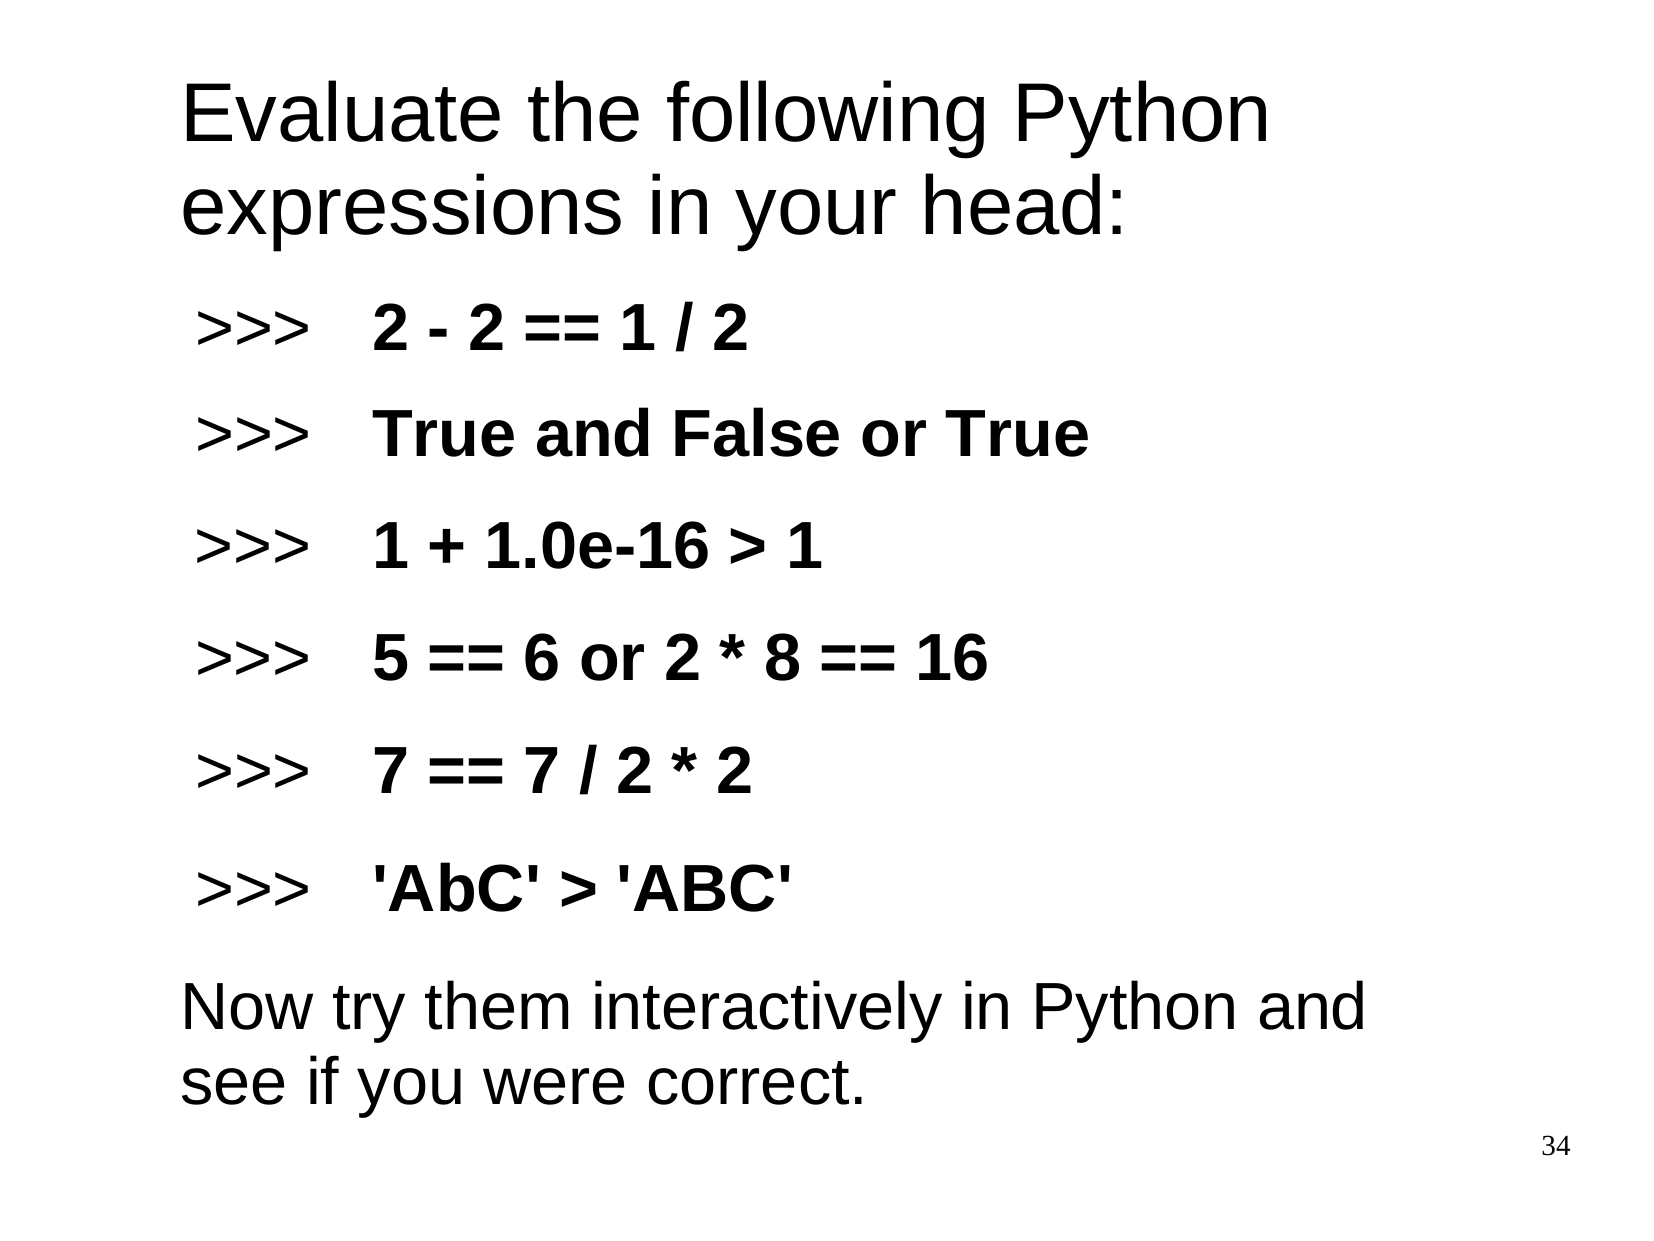

Evaluate the following Python
expressions in your head:
>>>
2 - 2 == 1 / 2
>>>
True and False or True
>>>
1 + 1.0e-16 > 1
>>>
5 == 6 or 2 * 8 == 16
>>>
7 == 7 / 2 * 2
>>>
'AbC' > 'ABC'
Now try them interactively in Python and
see if you were correct.
34